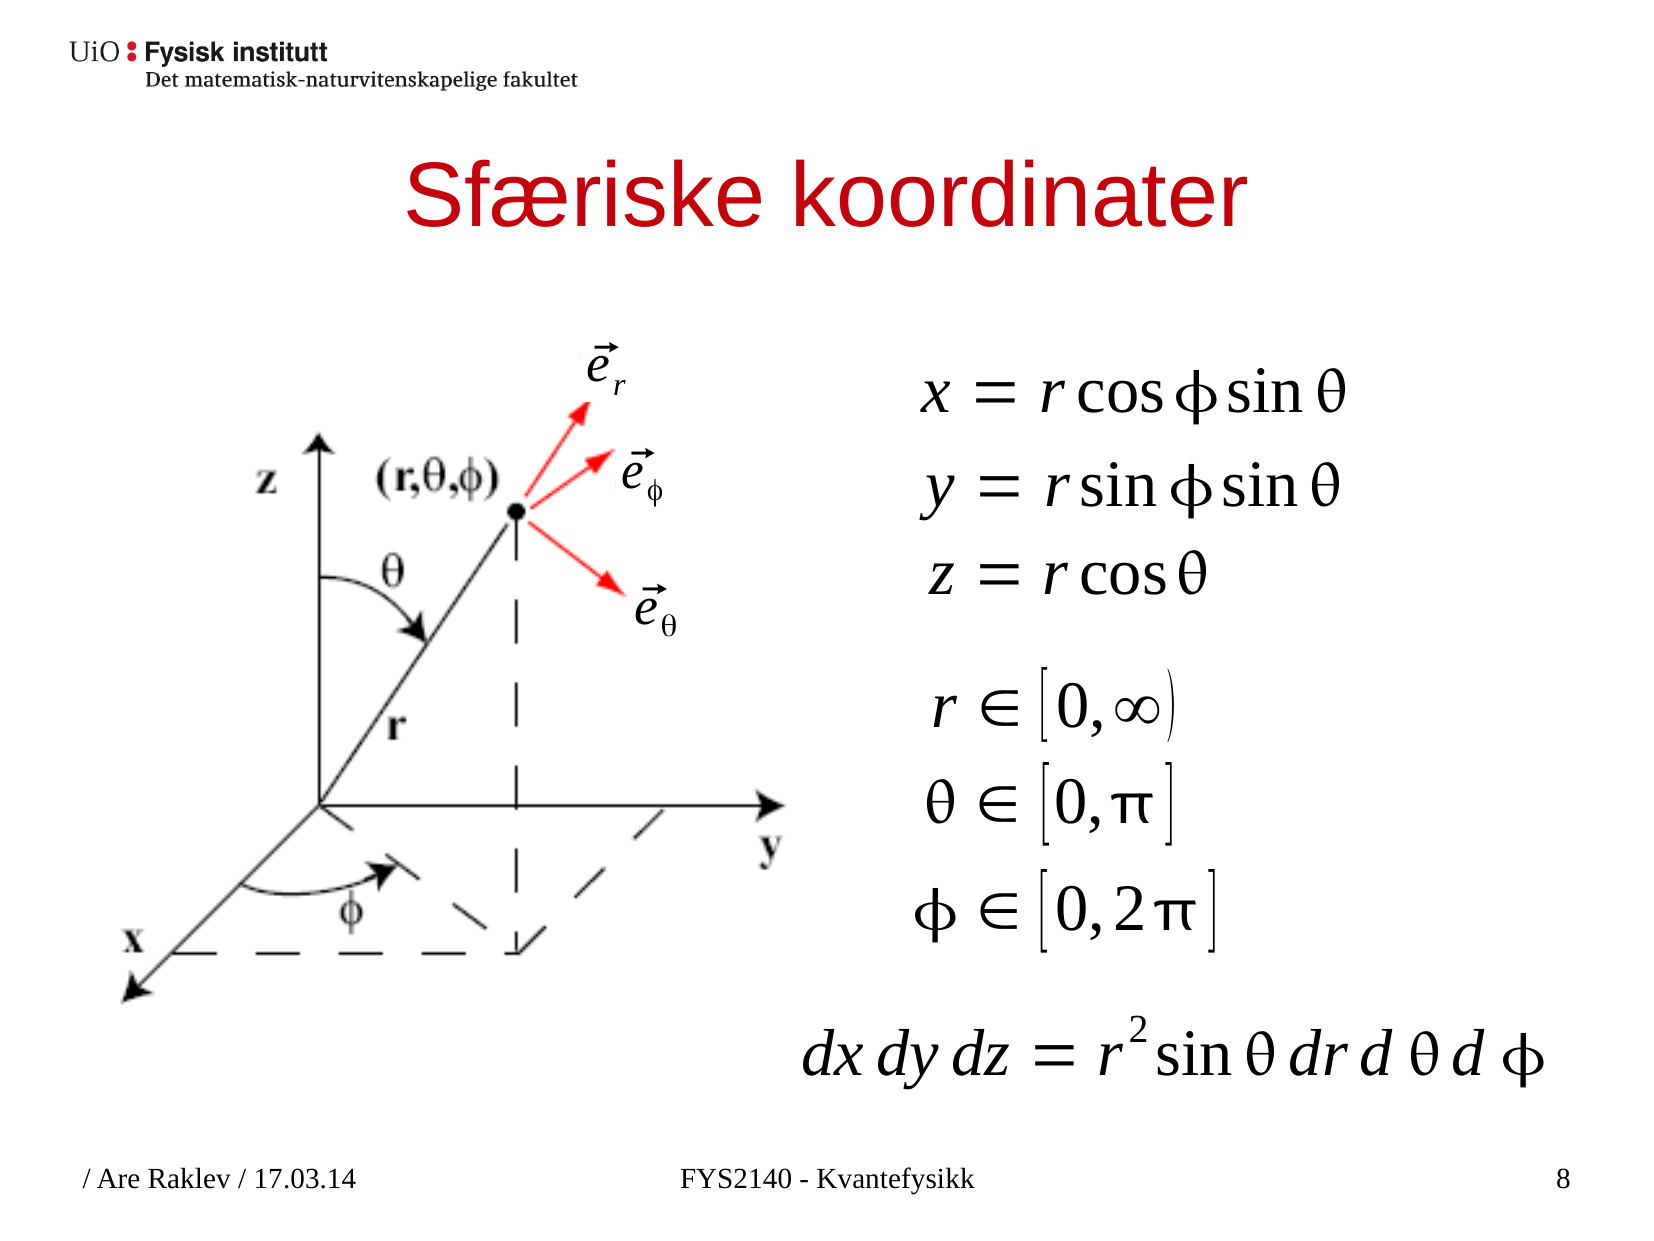

# Sfæriske koordinater
/ Are Raklev / 17.03.14
FYS2140 - Kvantefysikk
8